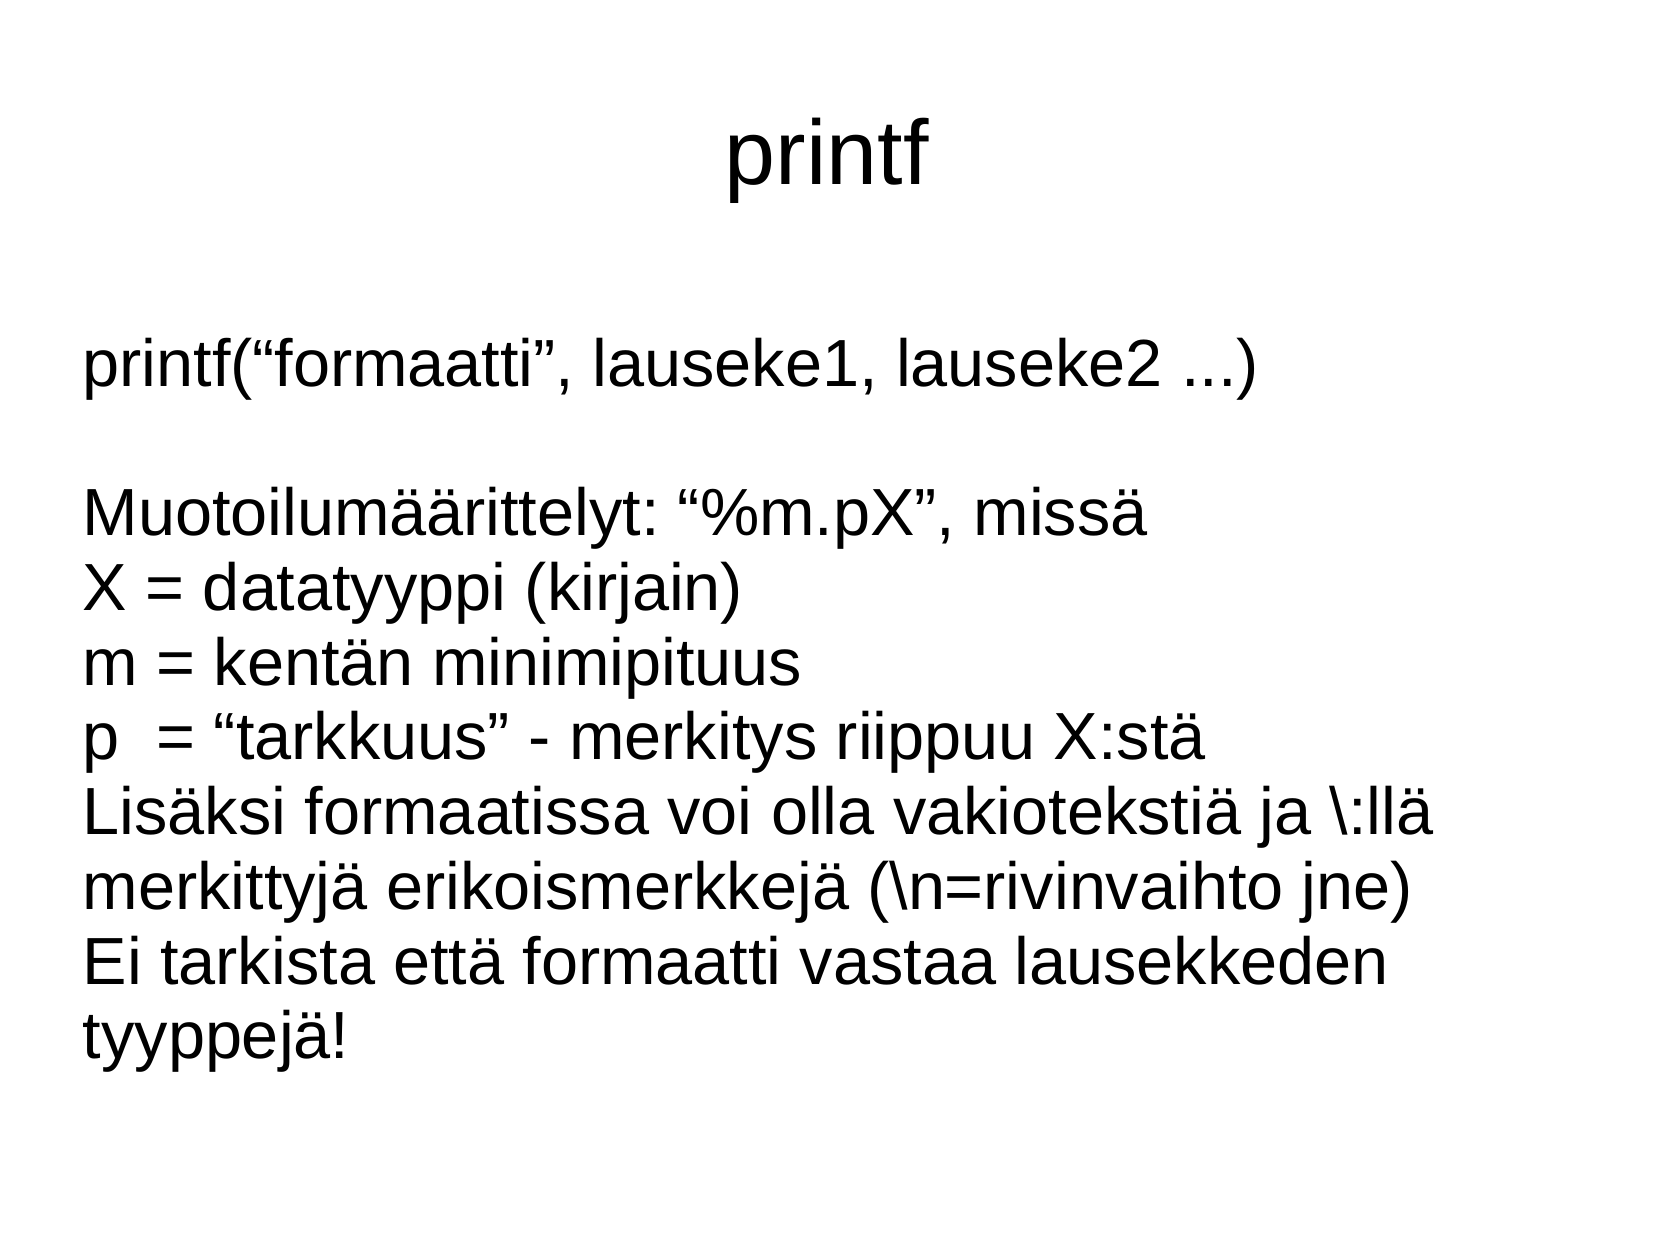

# printf
printf(“formaatti”, lauseke1, lauseke2 ...)
Muotoilumäärittelyt: “%m.pX”, missä
X = datatyyppi (kirjain)
m = kentän minimipituus
p = “tarkkuus” - merkitys riippuu X:stä
Lisäksi formaatissa voi olla vakiotekstiä ja \:llä merkittyjä erikoismerkkejä (\n=rivinvaihto jne)
Ei tarkista että formaatti vastaa lausekkeden tyyppejä!